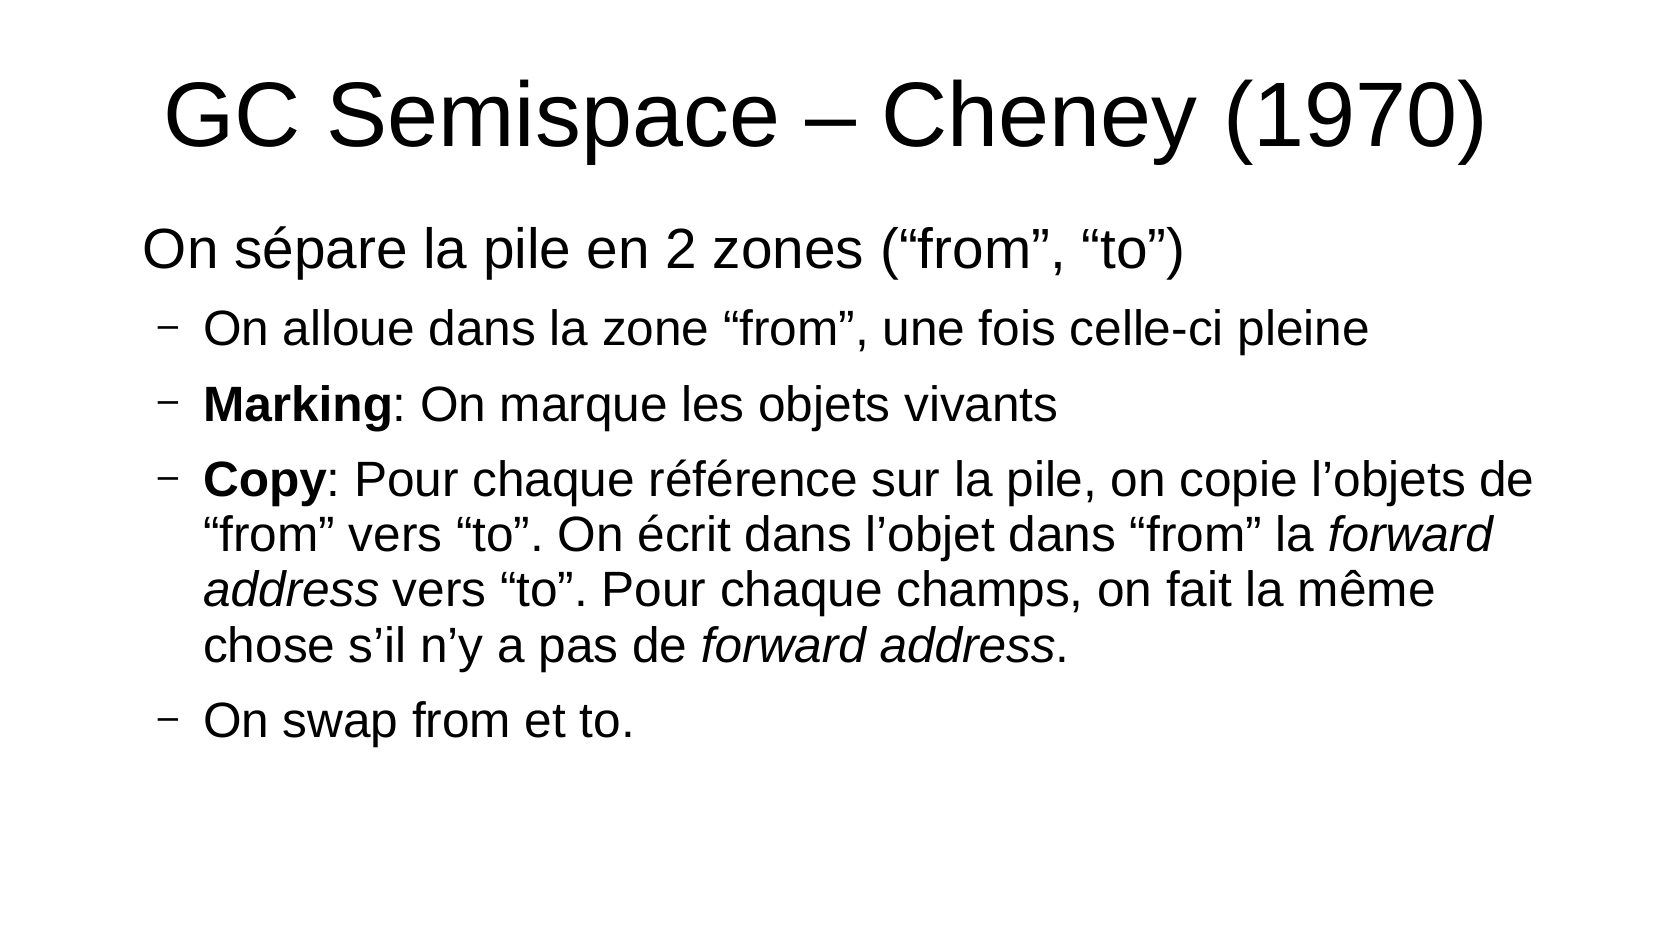

# GC Semispace – Cheney (1970)
On sépare la pile en 2 zones (“from”, “to”)
On alloue dans la zone “from”, une fois celle-ci pleine
Marking: On marque les objets vivants
Copy: Pour chaque référence sur la pile, on copie l’objets de “from” vers “to”. On écrit dans l’objet dans “from” la forward address vers “to”. Pour chaque champs, on fait la même chose s’il n’y a pas de forward address.
On swap from et to.